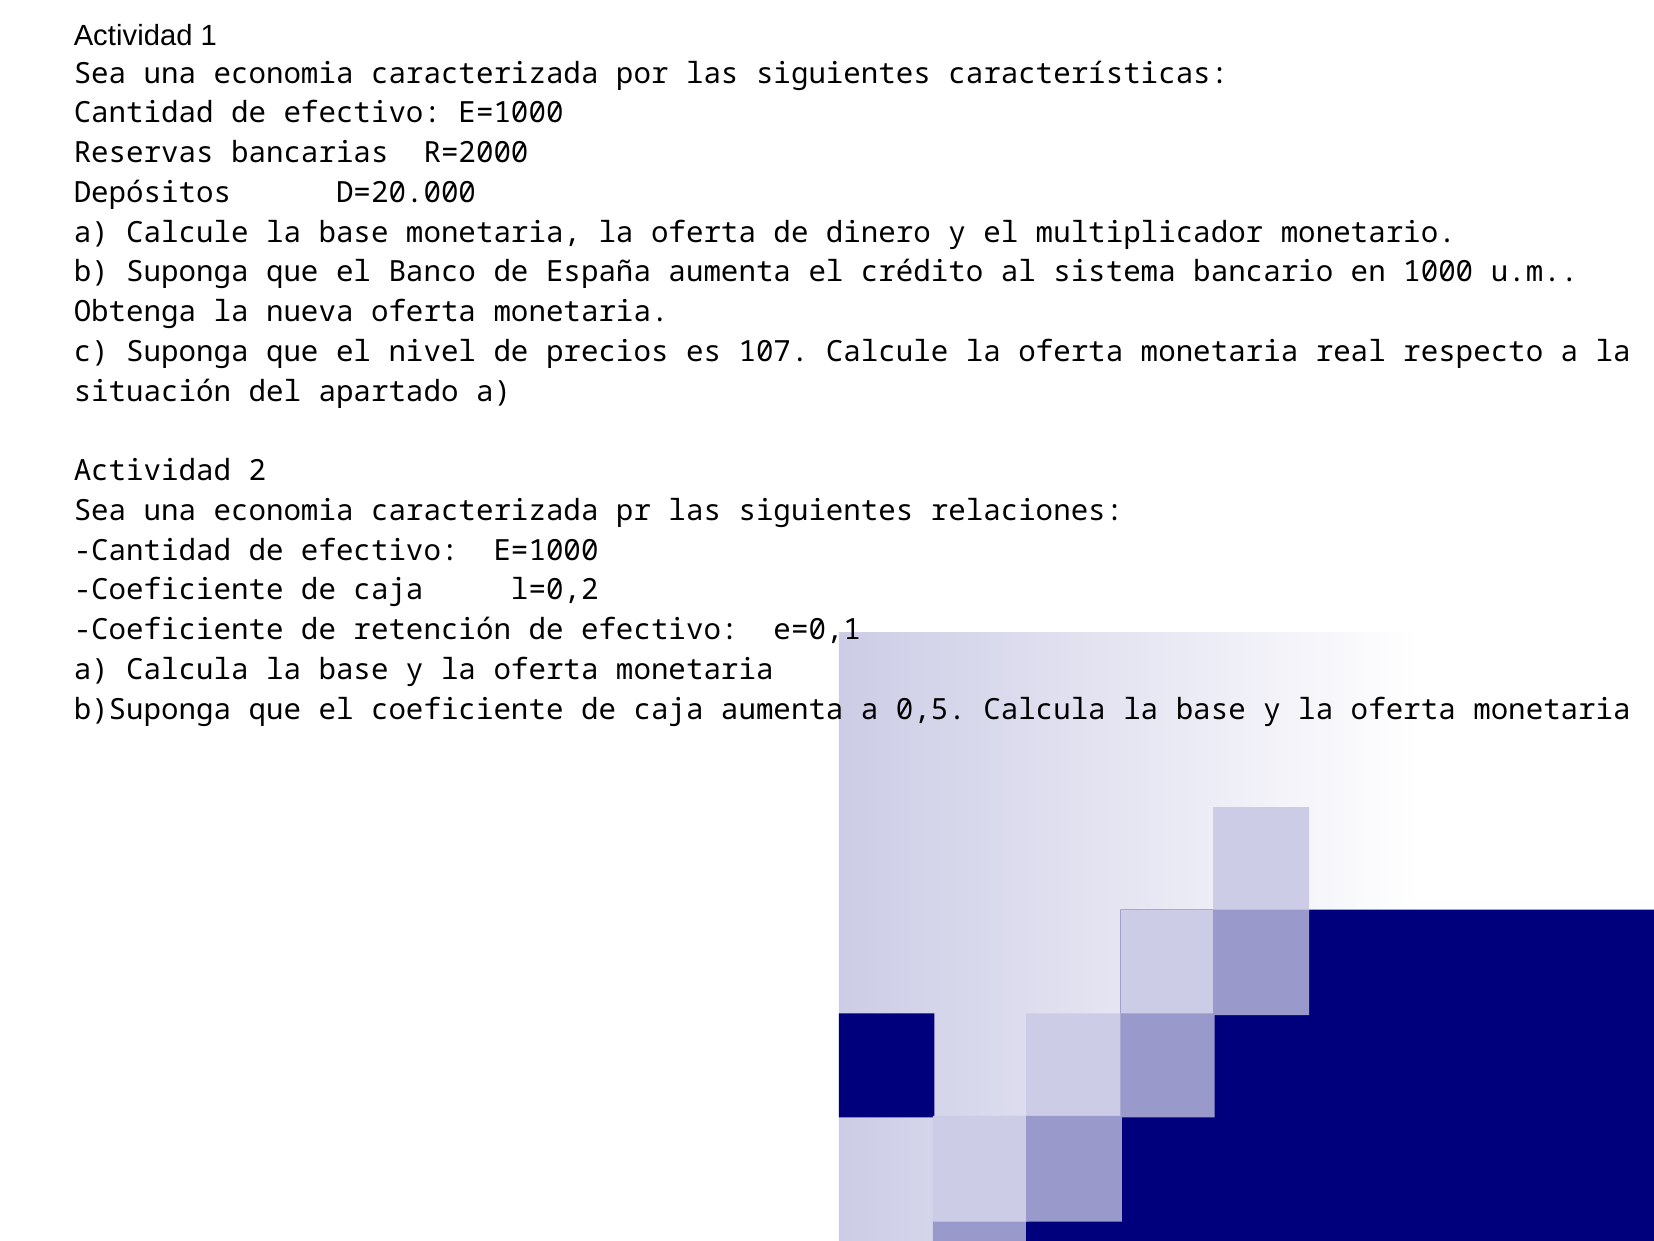

Actividad 1
Sea una economia caracterizada por las siguientes características:
Cantidad de efectivo: E=1000
Reservas bancarias R=2000
Depósitos D=20.000
a) Calcule la base monetaria, la oferta de dinero y el multiplicador monetario.
b) Suponga que el Banco de España aumenta el crédito al sistema bancario en 1000 u.m.. Obtenga la nueva oferta monetaria.
c) Suponga que el nivel de precios es 107. Calcule la oferta monetaria real respecto a la situación del apartado a)
Actividad 2
Sea una economia caracterizada pr las siguientes relaciones:
-Cantidad de efectivo: E=1000
-Coeficiente de caja l=0,2
-Coeficiente de retención de efectivo: e=0,1
a) Calcula la base y la oferta monetaria
b)Suponga que el coeficiente de caja aumenta a 0,5. Calcula la base y la oferta monetaria
#